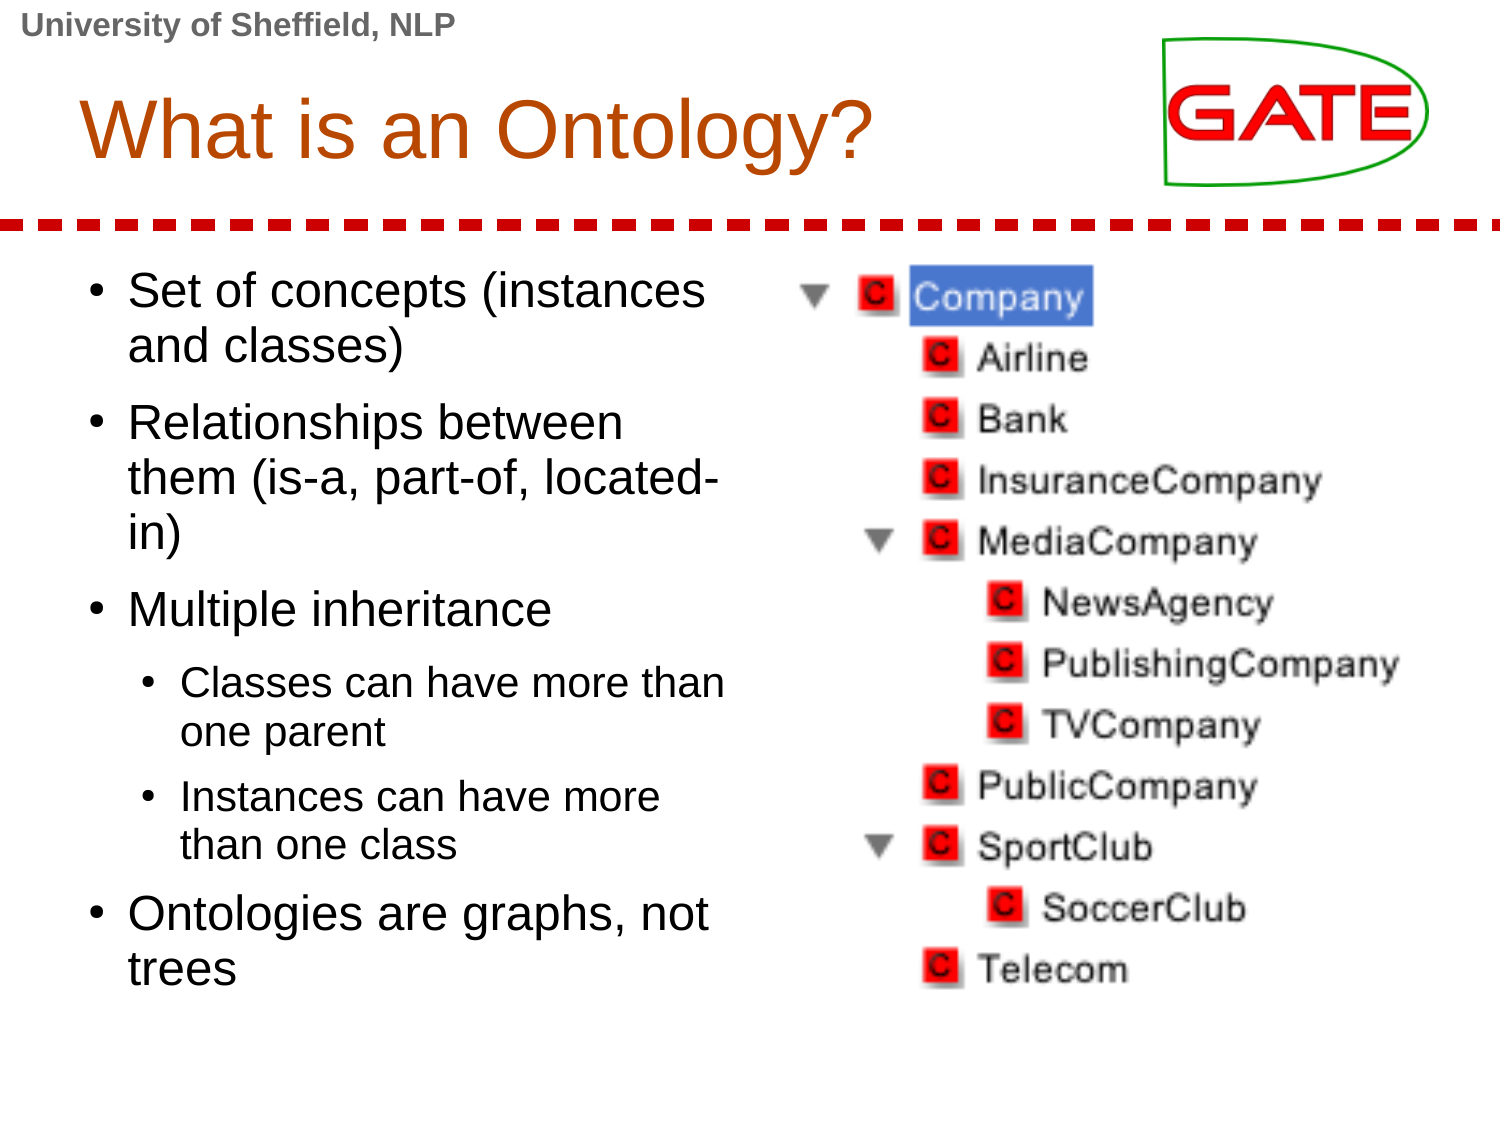

# What is an Ontology?
Set of concepts (instances and classes)
Relationships between them (is-a, part-of, located-in)
Multiple inheritance
Classes can have more than one parent
Instances can have more than one class
Ontologies are graphs, not trees